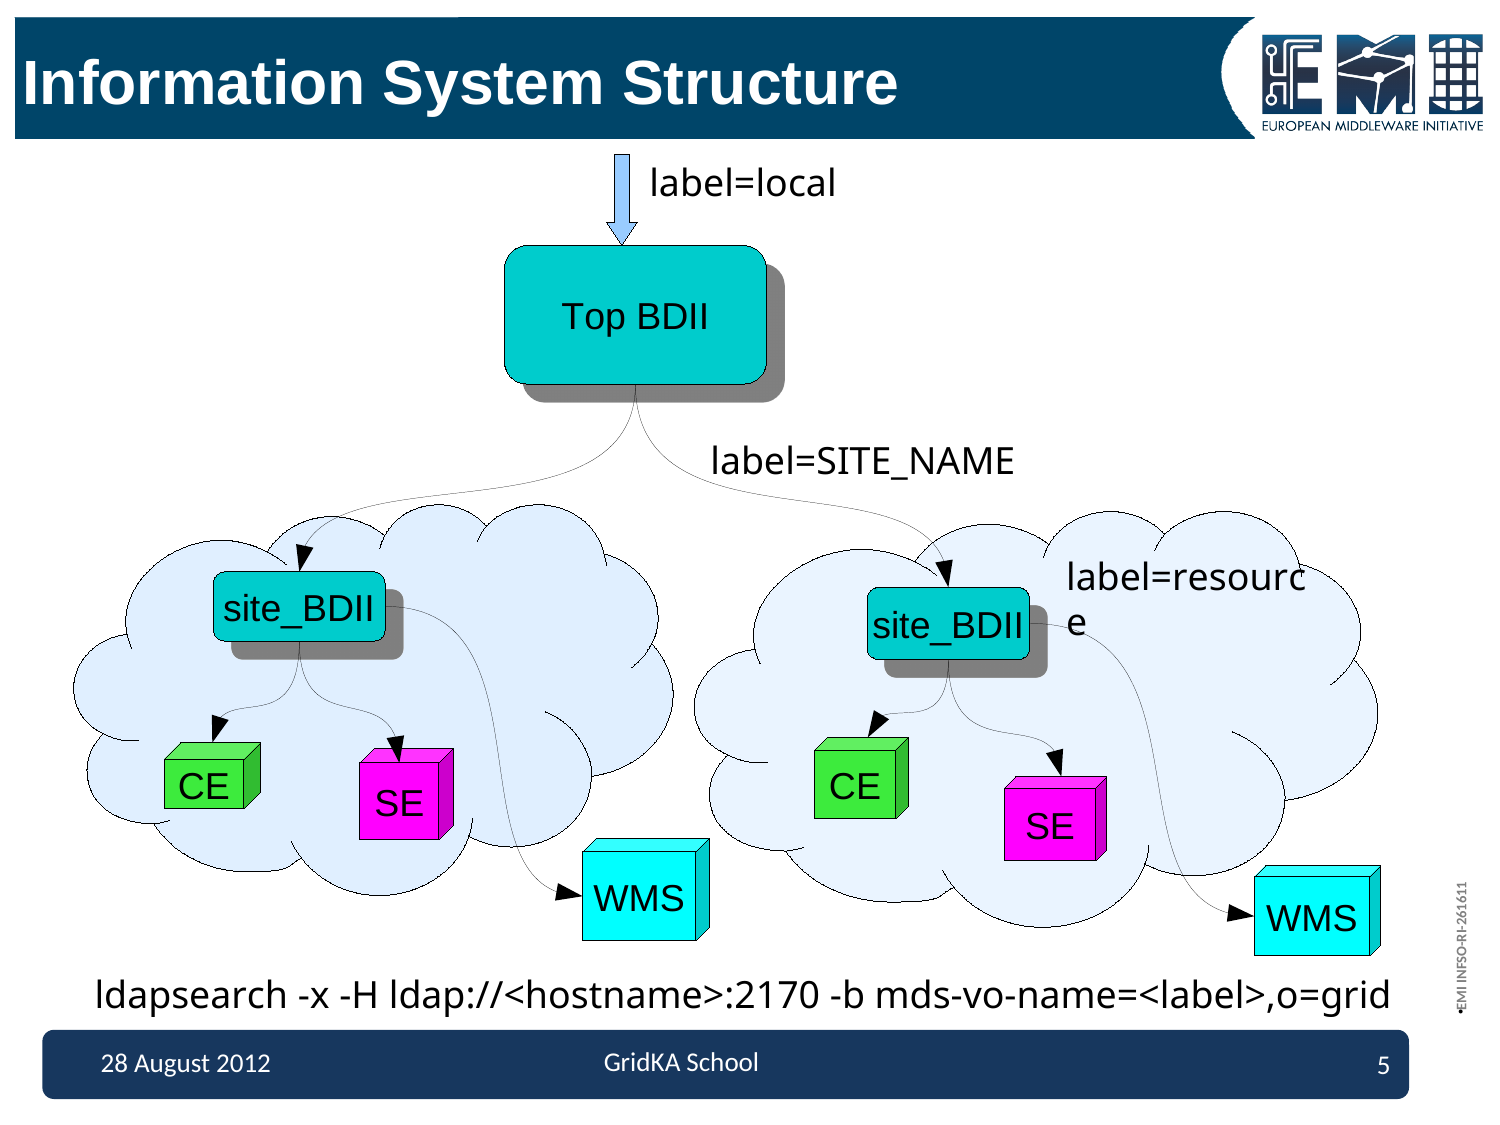

Information System Structure
label=local
#
Top BDII
label=SITE_NAME
label=resource
site_BDII
site_BDII
CE
CE
SE
SE
WMS
WMS
ldapsearch -x -H ldap://<hostname>:2170 -b mds-vo-name=<label>,o=grid
GridKA School
5